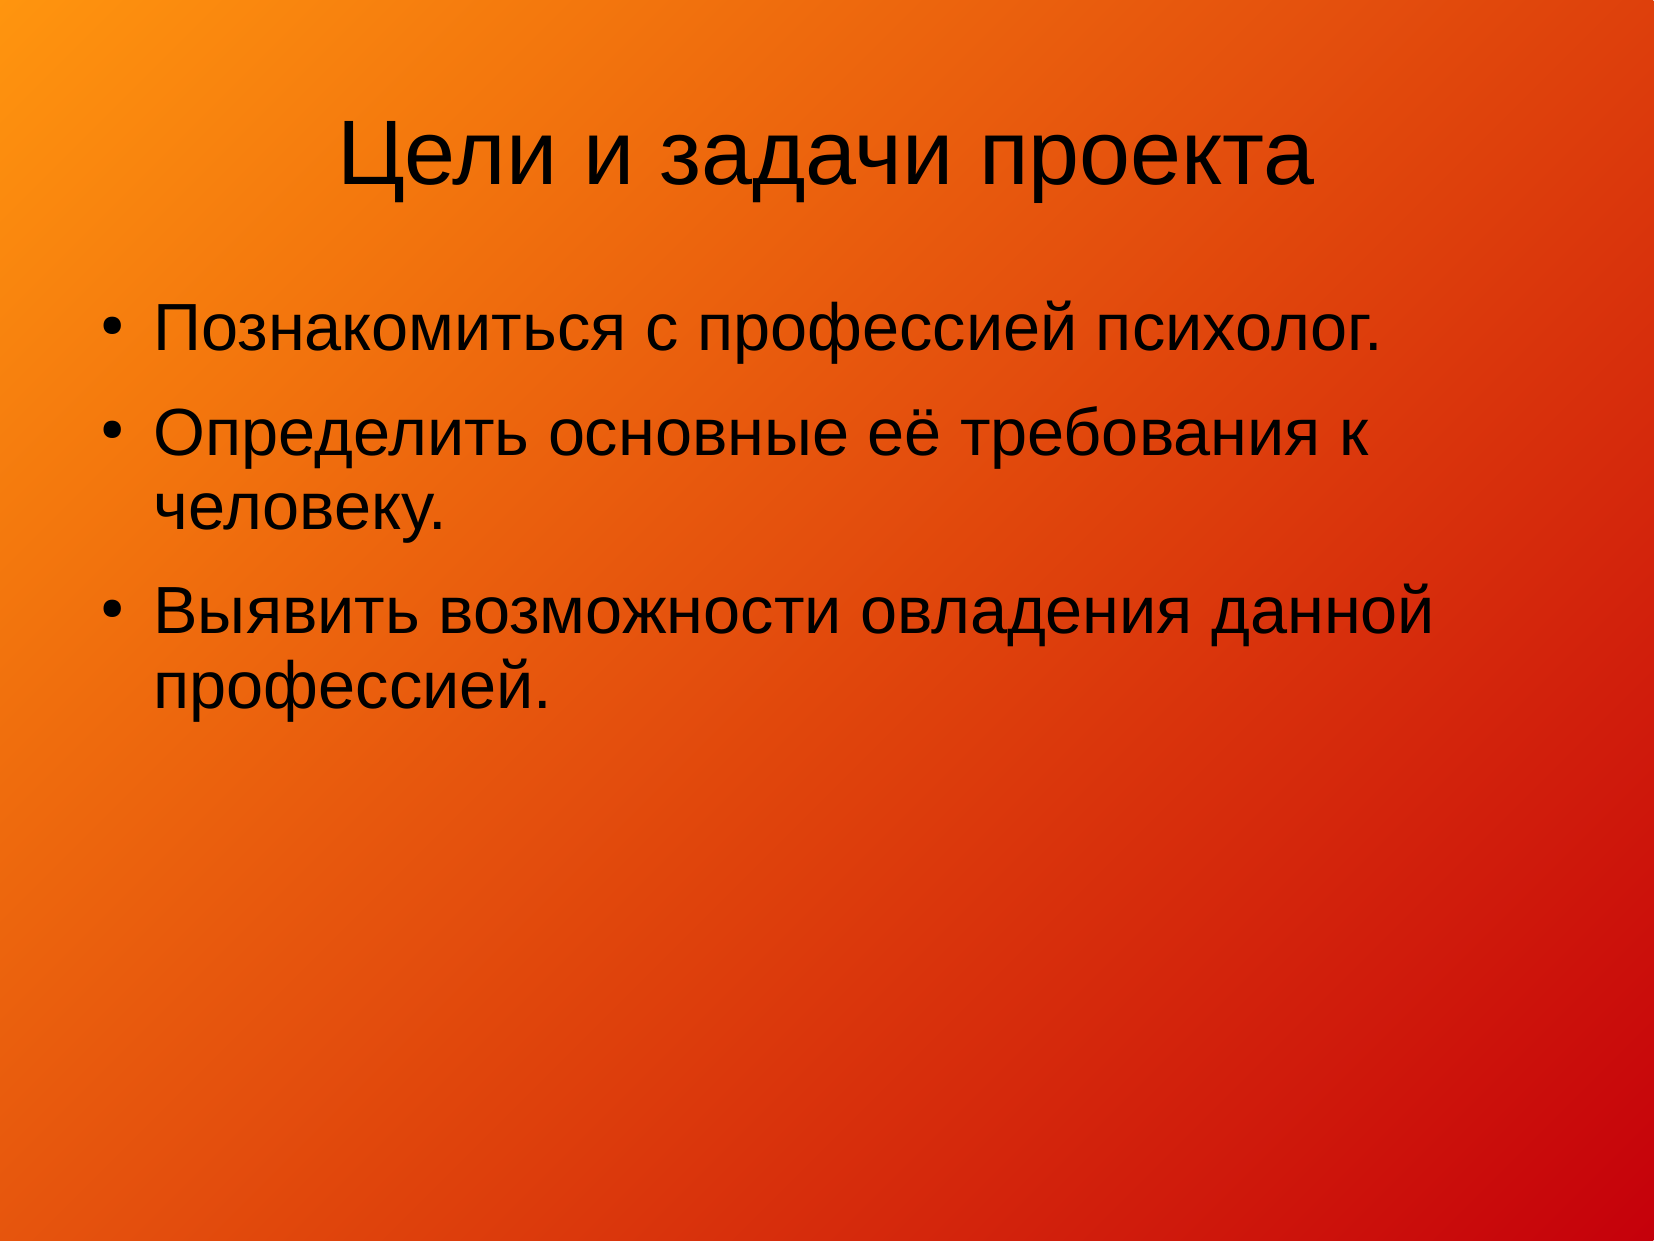

# Цели и задачи проекта
Познакомиться с профессией психолог.
Определить основные её требования к человеку.
Выявить возможности овладения данной профессией.